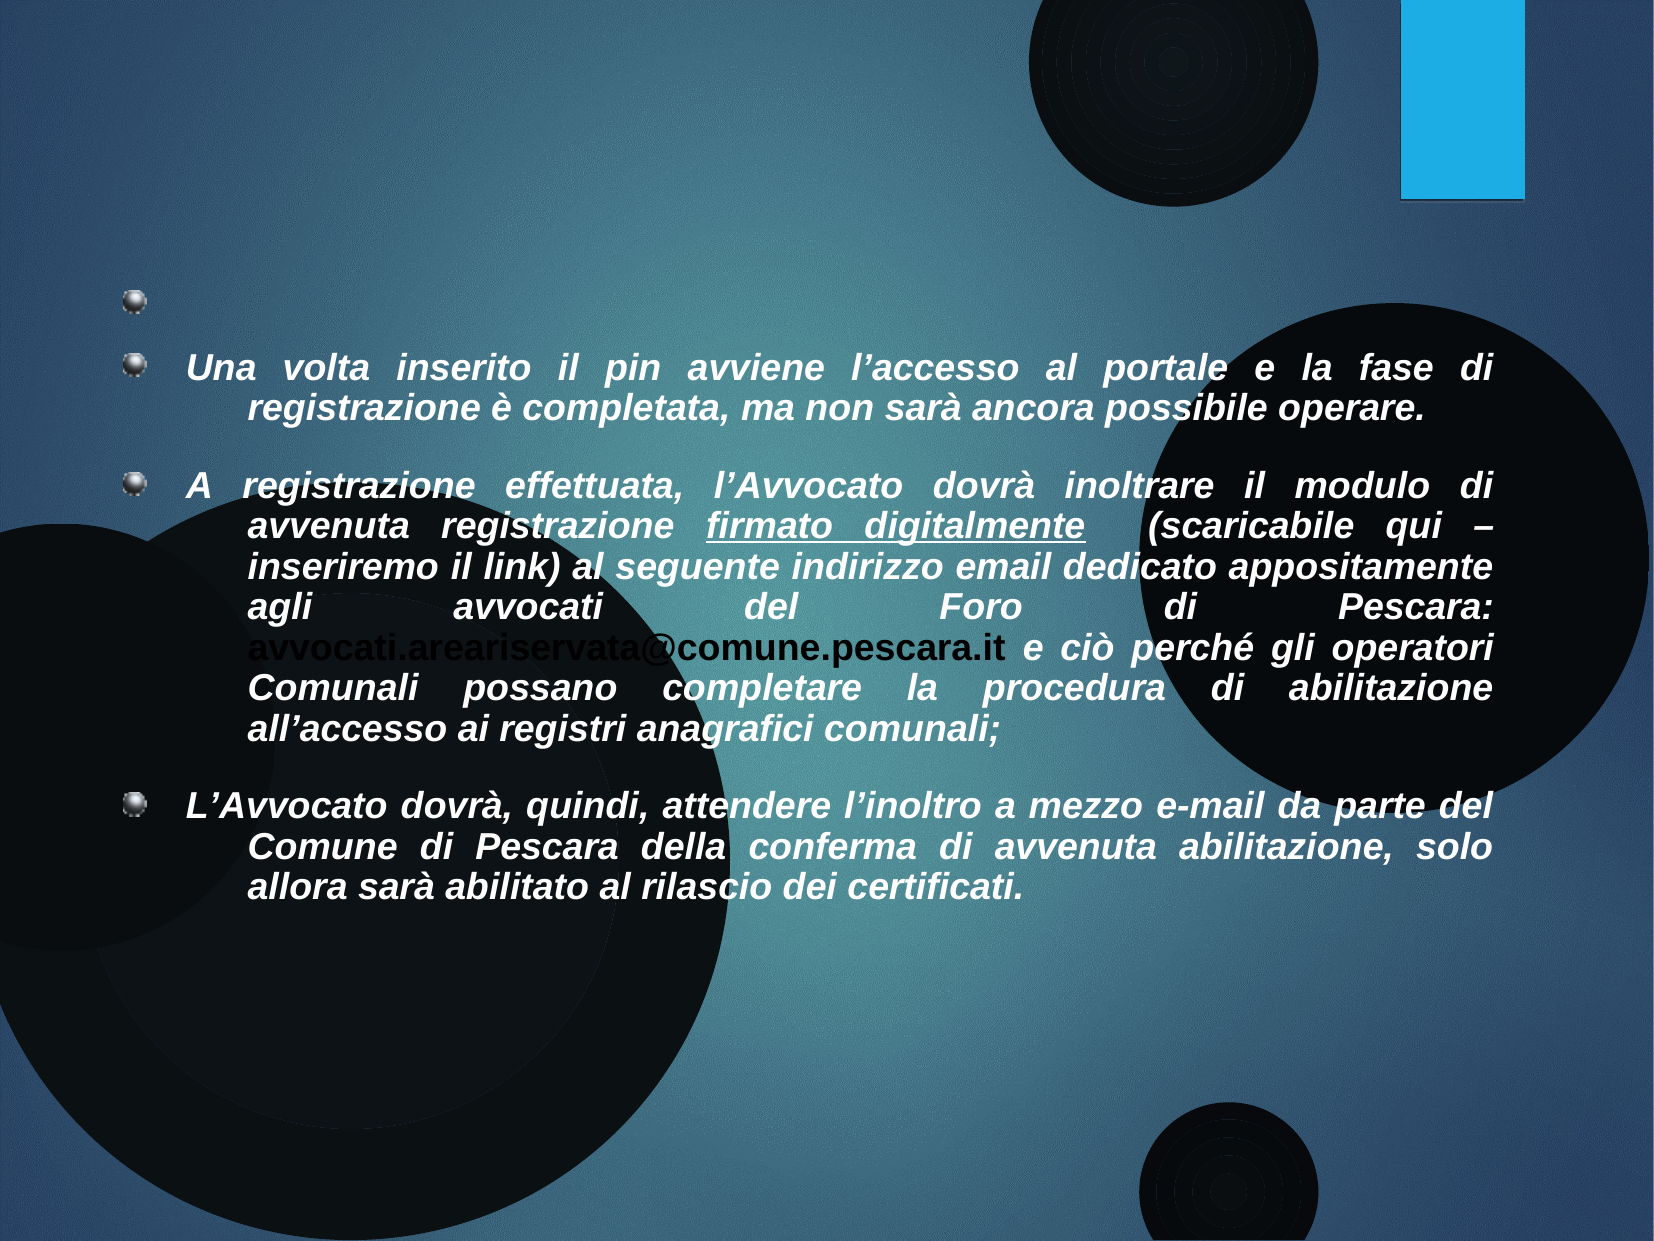

Una volta inserito il pin avviene l’accesso al portale e la fase di registrazione è completata, ma non sarà ancora possibile operare.
A registrazione effettuata, l’Avvocato dovrà inoltrare il modulo di avvenuta registrazione firmato digitalmente (scaricabile qui – inseriremo il link) al seguente indirizzo email dedicato appositamente agli avvocati del Foro di Pescara: avvocati.areariservata@comune.pescara.it e ciò perché gli operatori Comunali possano completare la procedura di abilitazione all’accesso ai registri anagrafici comunali;
L’Avvocato dovrà, quindi, attendere l’inoltro a mezzo e-mail da parte del Comune di Pescara della conferma di avvenuta abilitazione, solo allora sarà abilitato al rilascio dei certificati.